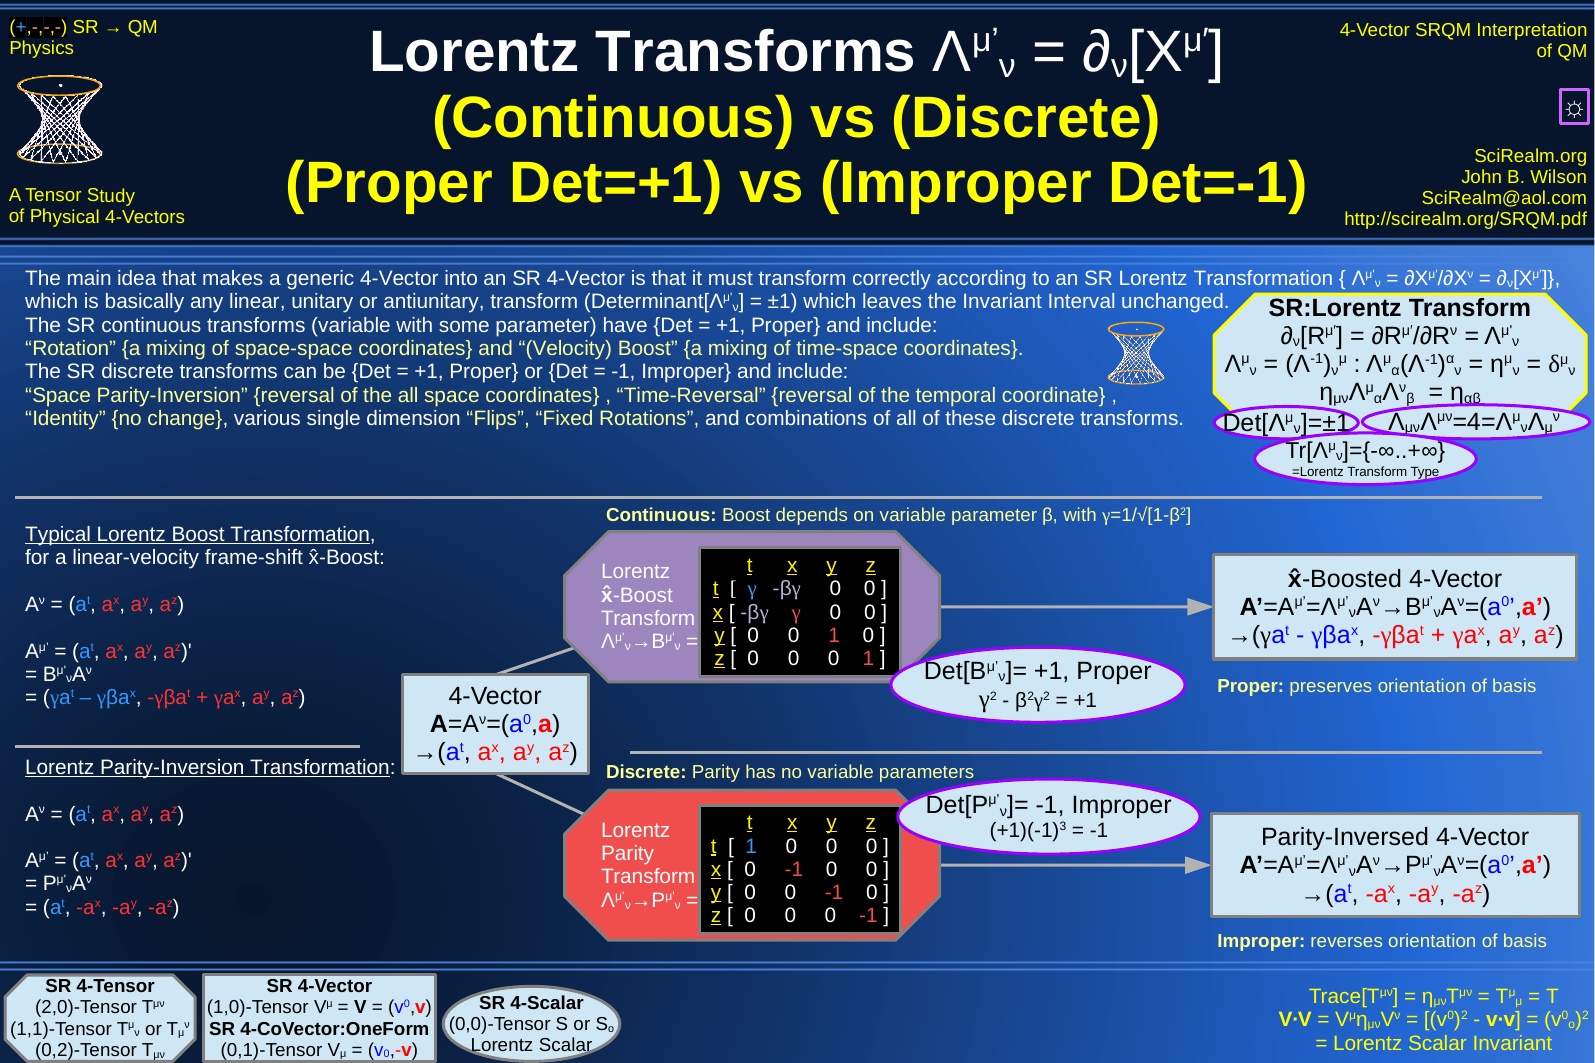

Lorentz Transforms Λμ’ν = ∂ν[Xμ′]
(Continuous) vs (Discrete)
(Proper Det=+1) vs (Improper Det=-1)
(+,-,-,-) SR → QM
Physics
A Tensor Study
of Physical 4-Vectors
4-Vector SRQM Interpretation
of QM
SciRealm.org
John B. Wilson
SciRealm@aol.com
http://scirealm.org/SRQM.pdf
☼
# The main idea that makes a generic 4-Vector into an SR 4-Vector is that it must transform correctly according to an SR Lorentz Transformation { Λμ'ν = ∂Xμ′/∂Xν = ∂ν[Xμ′]}, which is basically any linear, unitary or antiunitary, transform (Determinant[Λμ'ν] = ±1) which leaves the Invariant Interval unchanged. The SR continuous transforms (variable with some parameter) have {Det = +1, Proper} and include: “Rotation” {a mixing of space-space coordinates} and “(Velocity) Boost” {a mixing of time-space coordinates}. The SR discrete transforms can be {Det = +1, Proper} or {Det = -1, Improper} and include: “Space Parity-Inversion” {reversal of the all space coordinates} , “Time-Reversal” {reversal of the temporal coordinate} , “Identity” {no change}, various single dimension “Flips”, “Fixed Rotations”, and combinations of all of these discrete transforms. Typical Lorentz Boost Transformation, for a linear-velocity frame-shift x̂-Boost: Aν = (at, ax, ay, az) Aμ’ = (at, ax, ay, az)' = Bμ'νAν = (γat – γβax, -γβat + γax, ay, az) Lorentz Parity-Inversion Transformation: Aν = (at, ax, ay, az) Aμ’ = (at, ax, ay, az)' = Pμ'νAν = (at, -ax, -ay, -az)
SR:Lorentz Transform
∂ν[Rμ′] = ∂Rμ′/∂Rν = Λμ'ν
Λμν = (Λ-1)νμ : Λμα(Λ-1)αν = ημν = δμν
ημνΛμαΛνβ = ηαβ
ΛμνΛμν=4=ΛμνΛμν
Det[Λμν]=±1
Tr[Λμν]={-∞..+∞}
=Lorentz Transform Type
Continuous: Boost depends on variable parameter β, with γ=1/√[1-β2]
Lorentz
x̂-Boost
Transform
Λμ’ν→Bμ'ν =
 t x y z
t [ γ -βγ 0 0 ]
x [ -βγ γ 0 0 ]
y [ 0 0 1 0 ]
z [ 0 0 0 1 ]
x̂-Boosted 4-Vector
A’=Aμ’=Λμ’νAν→Bμ’νAν=(a0’,a’)
→(γat - γβax, -γβat + γax, ay, az)
Det[Bμ’ν]= +1, Proper
γ2 - β2γ2 = +1
Proper: preserves orientation of basis
4-Vector
A=Aν=(a0,a)
→(at, ax, ay, az)
Discrete: Parity has no variable parameters
Det[Pμ’ν]= -1, Improper
(+1)(-1)3 = -1
Lorentz
Parity
Transform
Λμ’ν→Pμ'ν =
 t x y z
t [ 1 0 0 0 ]
x [ 0 -1 0 0 ]
y [ 0 0 -1 0 ]
z [ 0 0 0 -1 ]
Parity-Inversed 4-Vector
A’=Aμ’=Λμ’νAν→Pμ’νAν=(a0’,a’)
→(at, -ax, -ay, -az)
Improper: reverses orientation of basis
SR 4-Tensor
(2,0)-Tensor Tμν
(1,1)-Tensor Tμν or Tμν
(0,2)-Tensor Tμν
SR 4-Vector
(1,0)-Tensor Vμ = V = (v0,v)
SR 4-CoVector:OneForm
(0,1)-Tensor Vμ = (v0,-v)
Trace[Tμν] = ημνTμν = Tμμ = T
V∙V = VμημνVν = [(v0)2 - v∙v] = (v0o)2
= Lorentz Scalar Invariant
SR 4-Scalar
(0,0)-Tensor S or So
Lorentz Scalar